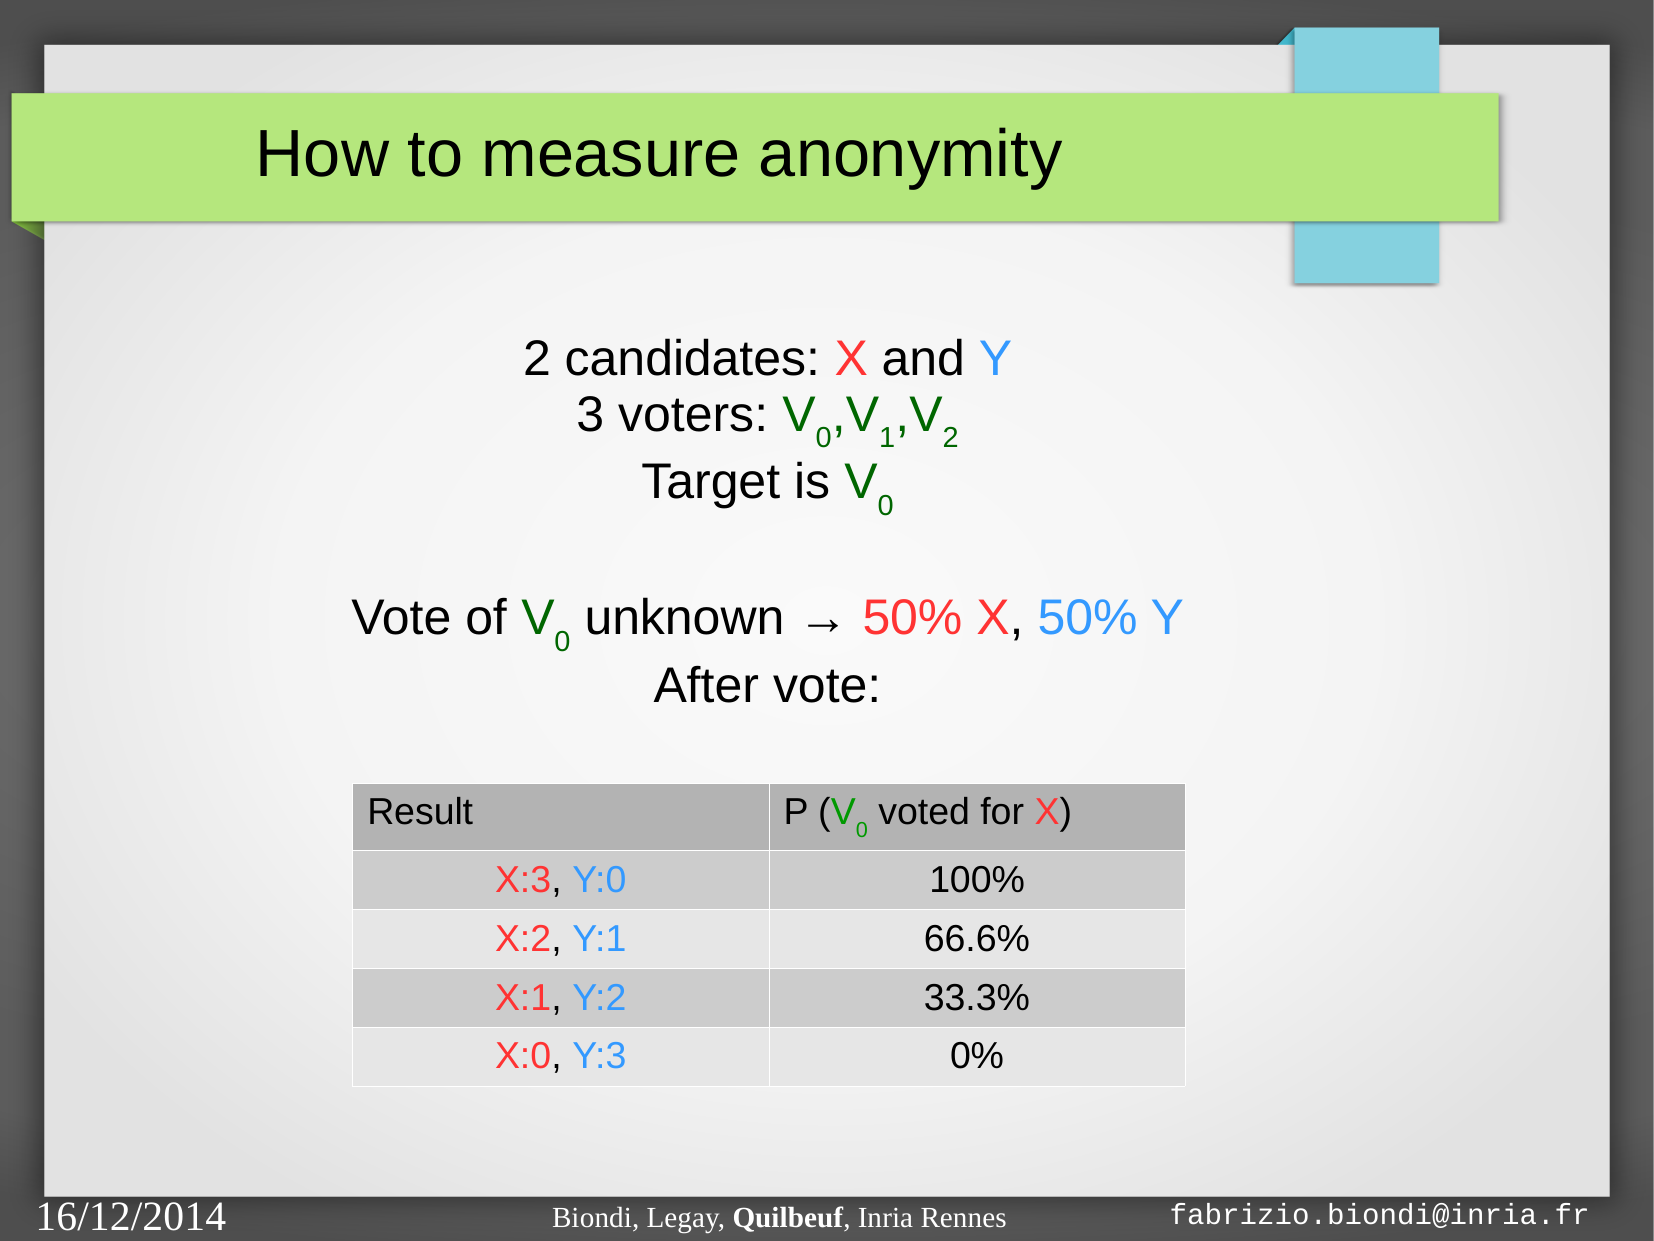

# How to measure anonymity
2 candidates: X and Y
3 voters: V0,V1,V2
Target is V0
Vote of V0 unknown → 50% X, 50% Y
After vote:
| Result | P (V0 voted for X) |
| --- | --- |
| X:3, Y:0 | 100% |
| X:2, Y:1 | 66.6% |
| X:1, Y:2 | 33.3% |
| X:0, Y:3 | 0% |
18/04/2014
Fabrizio Biondi, INRIA Rennes